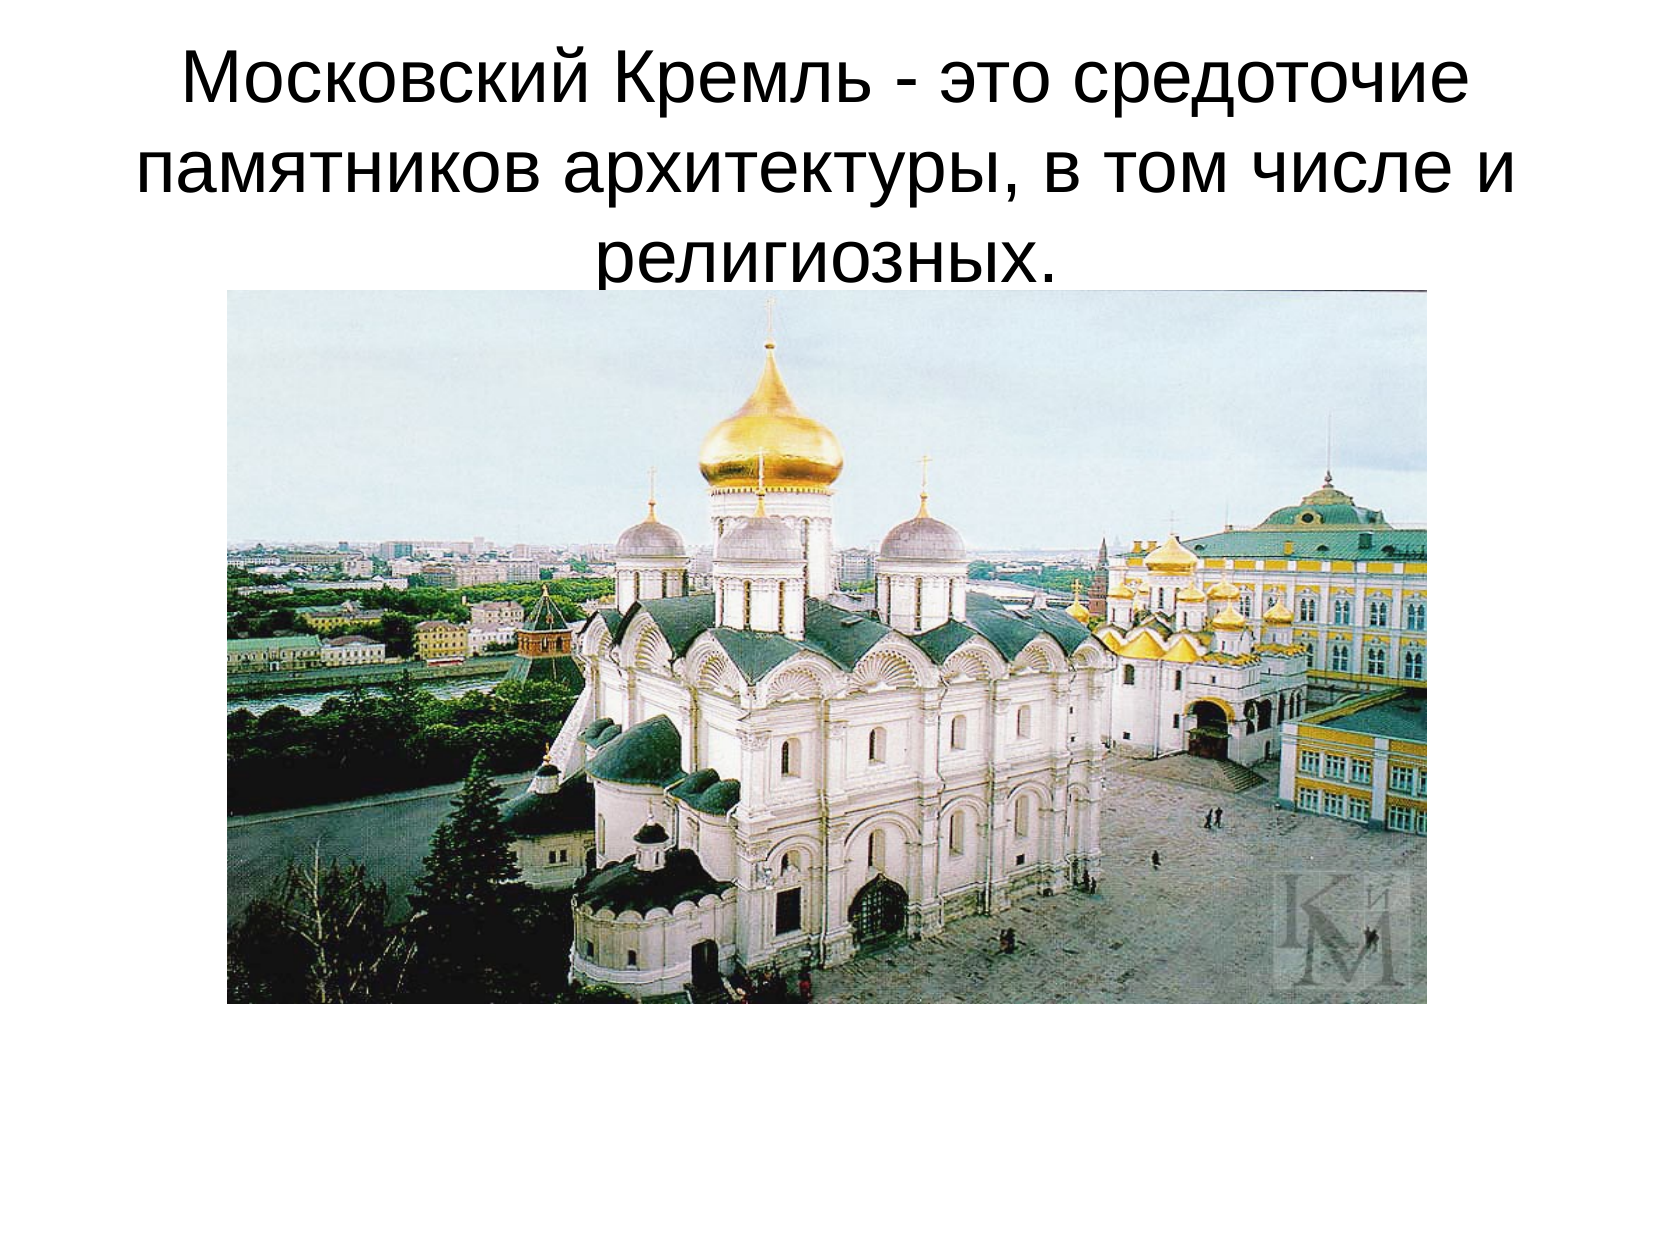

# Московский Кремль - это средоточие памятников архитектуры, в том числе и религиозных.